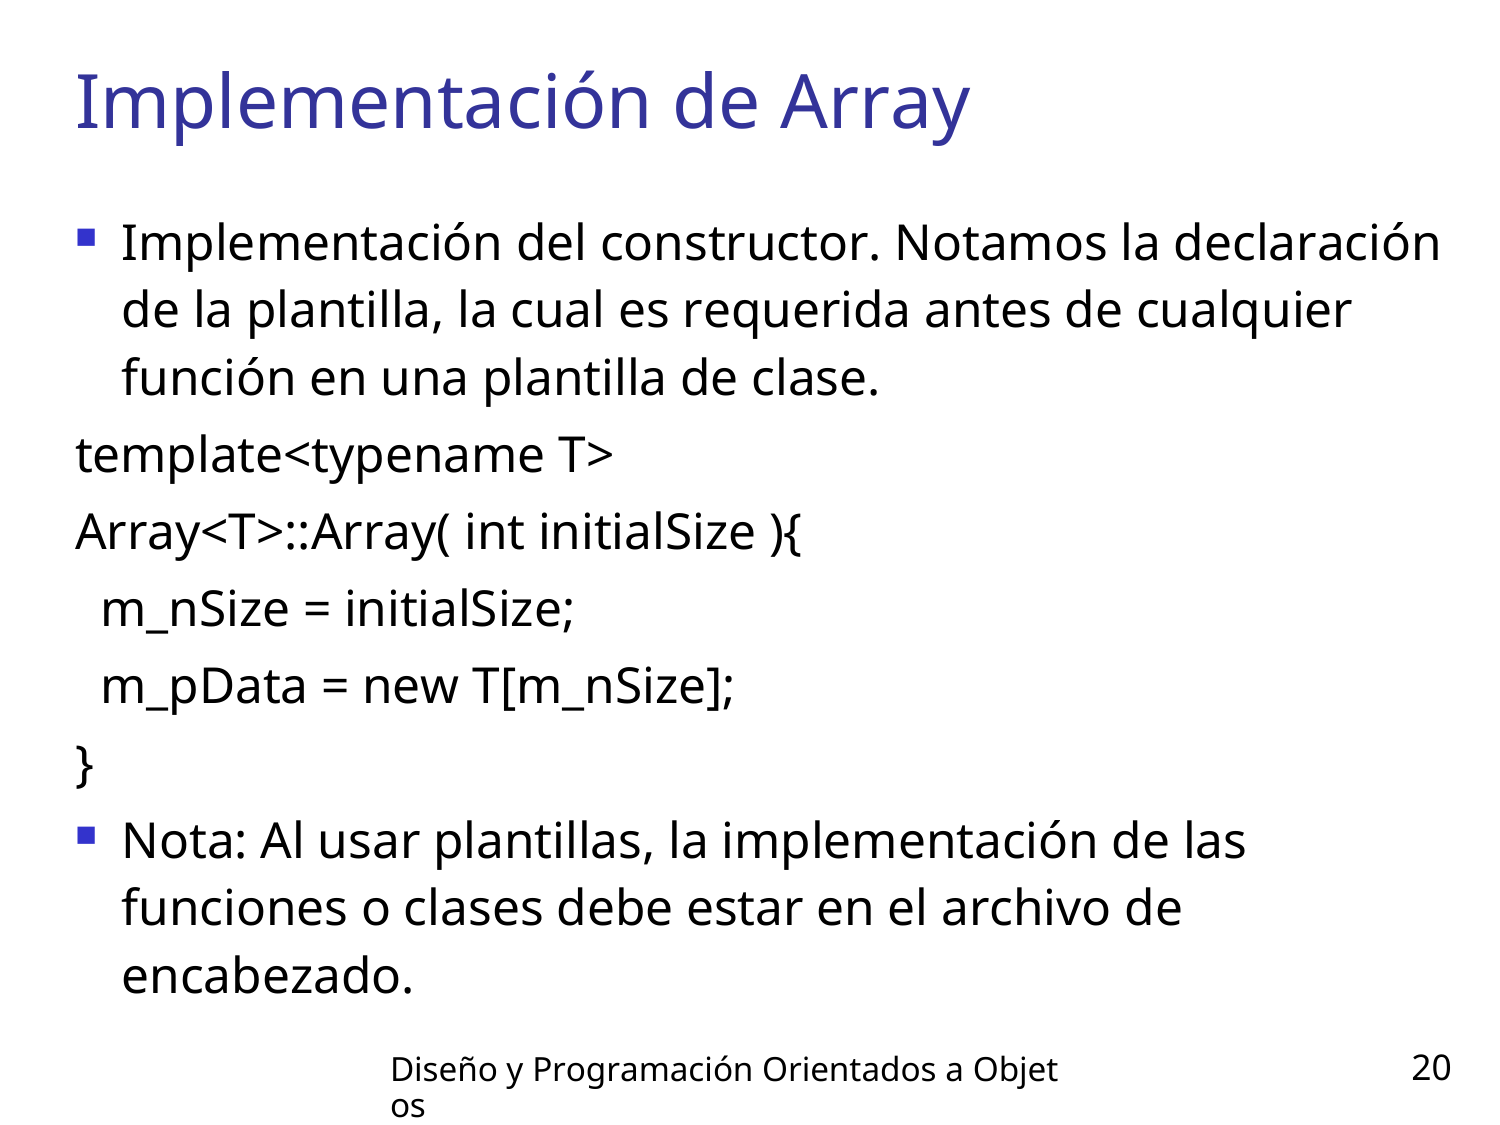

# Implementación de Array
Implementación del constructor. Notamos la declaración de la plantilla, la cual es requerida antes de cualquier función en una plantilla de clase.
template<typename T>
Array<T>::Array( int initialSize )‏{
 m_nSize = initialSize;
 m_pData = new T[m_nSize];
}
Nota: Al usar plantillas, la implementación de las funciones o clases debe estar en el archivo de encabezado.
Diseño y Programación Orientados a Objetos
20